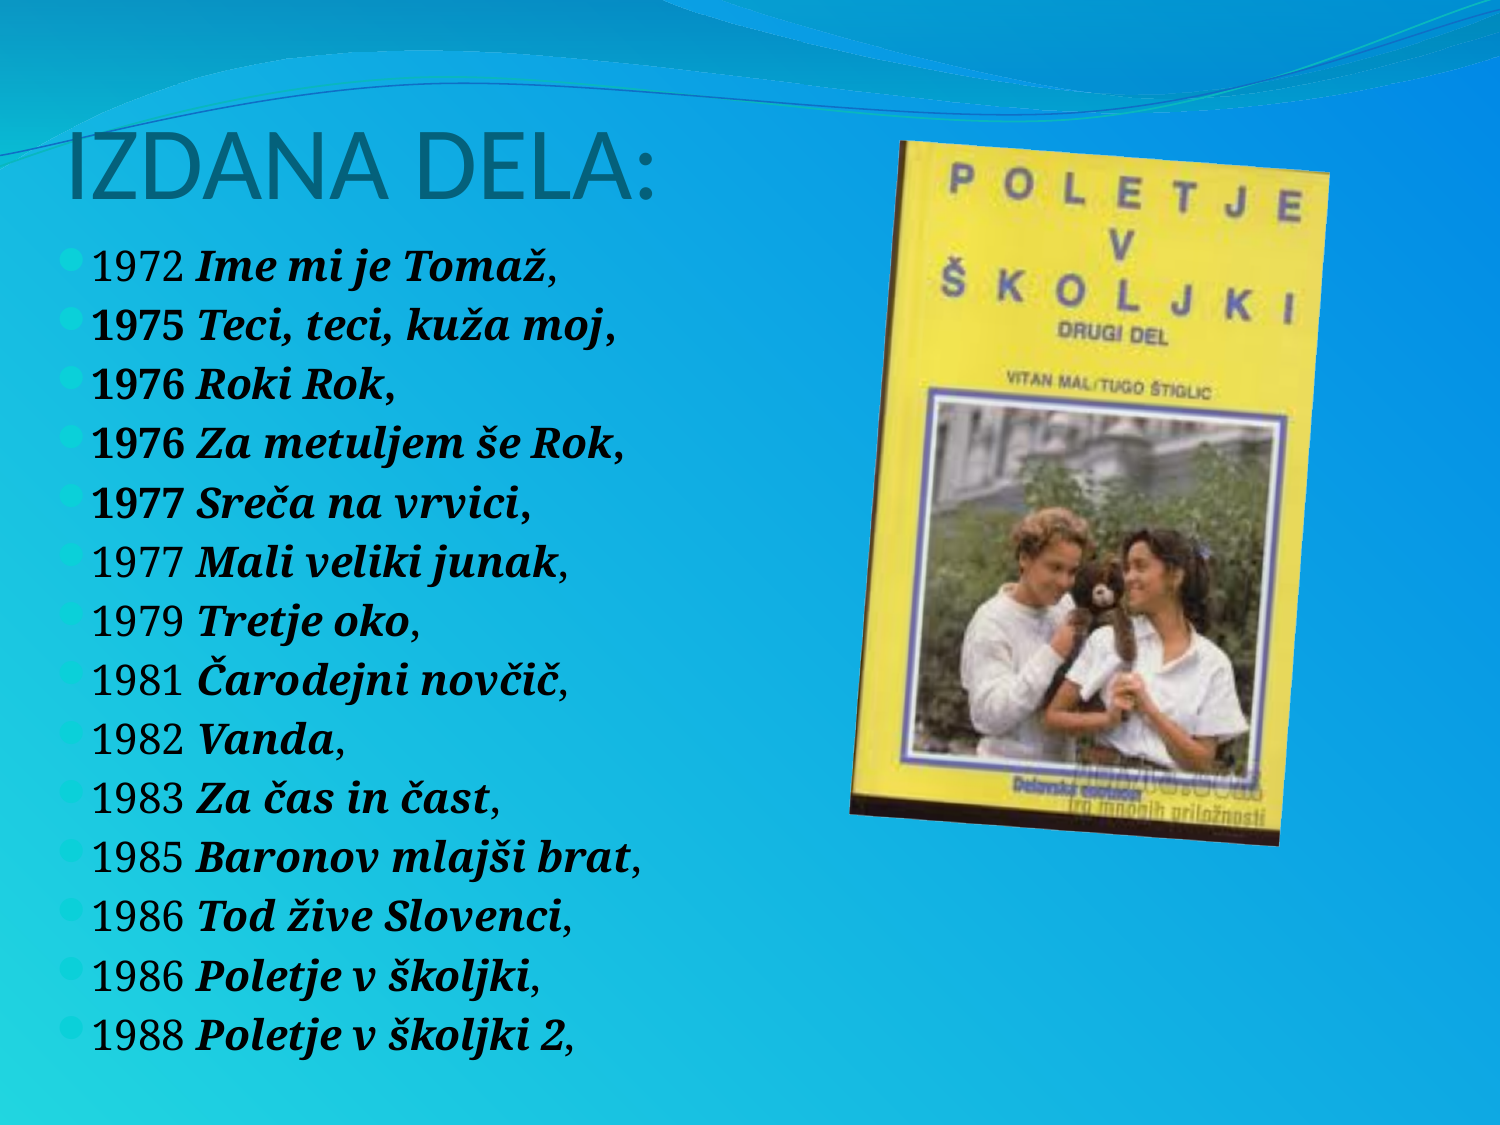

# IZDANA DELA:
1972 Ime mi je Tomaž,
1975 Teci, teci, kuža moj,
1976 Roki Rok,
1976 Za metuljem še Rok,
1977 Sreča na vrvici,
1977 Mali veliki junak,
1979 Tretje oko,
1981 Čarodejni novčič,
1982 Vanda,
1983 Za čas in čast,
1985 Baronov mlajši brat,
1986 Tod žive Slovenci,
1986 Poletje v školjki,
1988 Poletje v školjki 2,